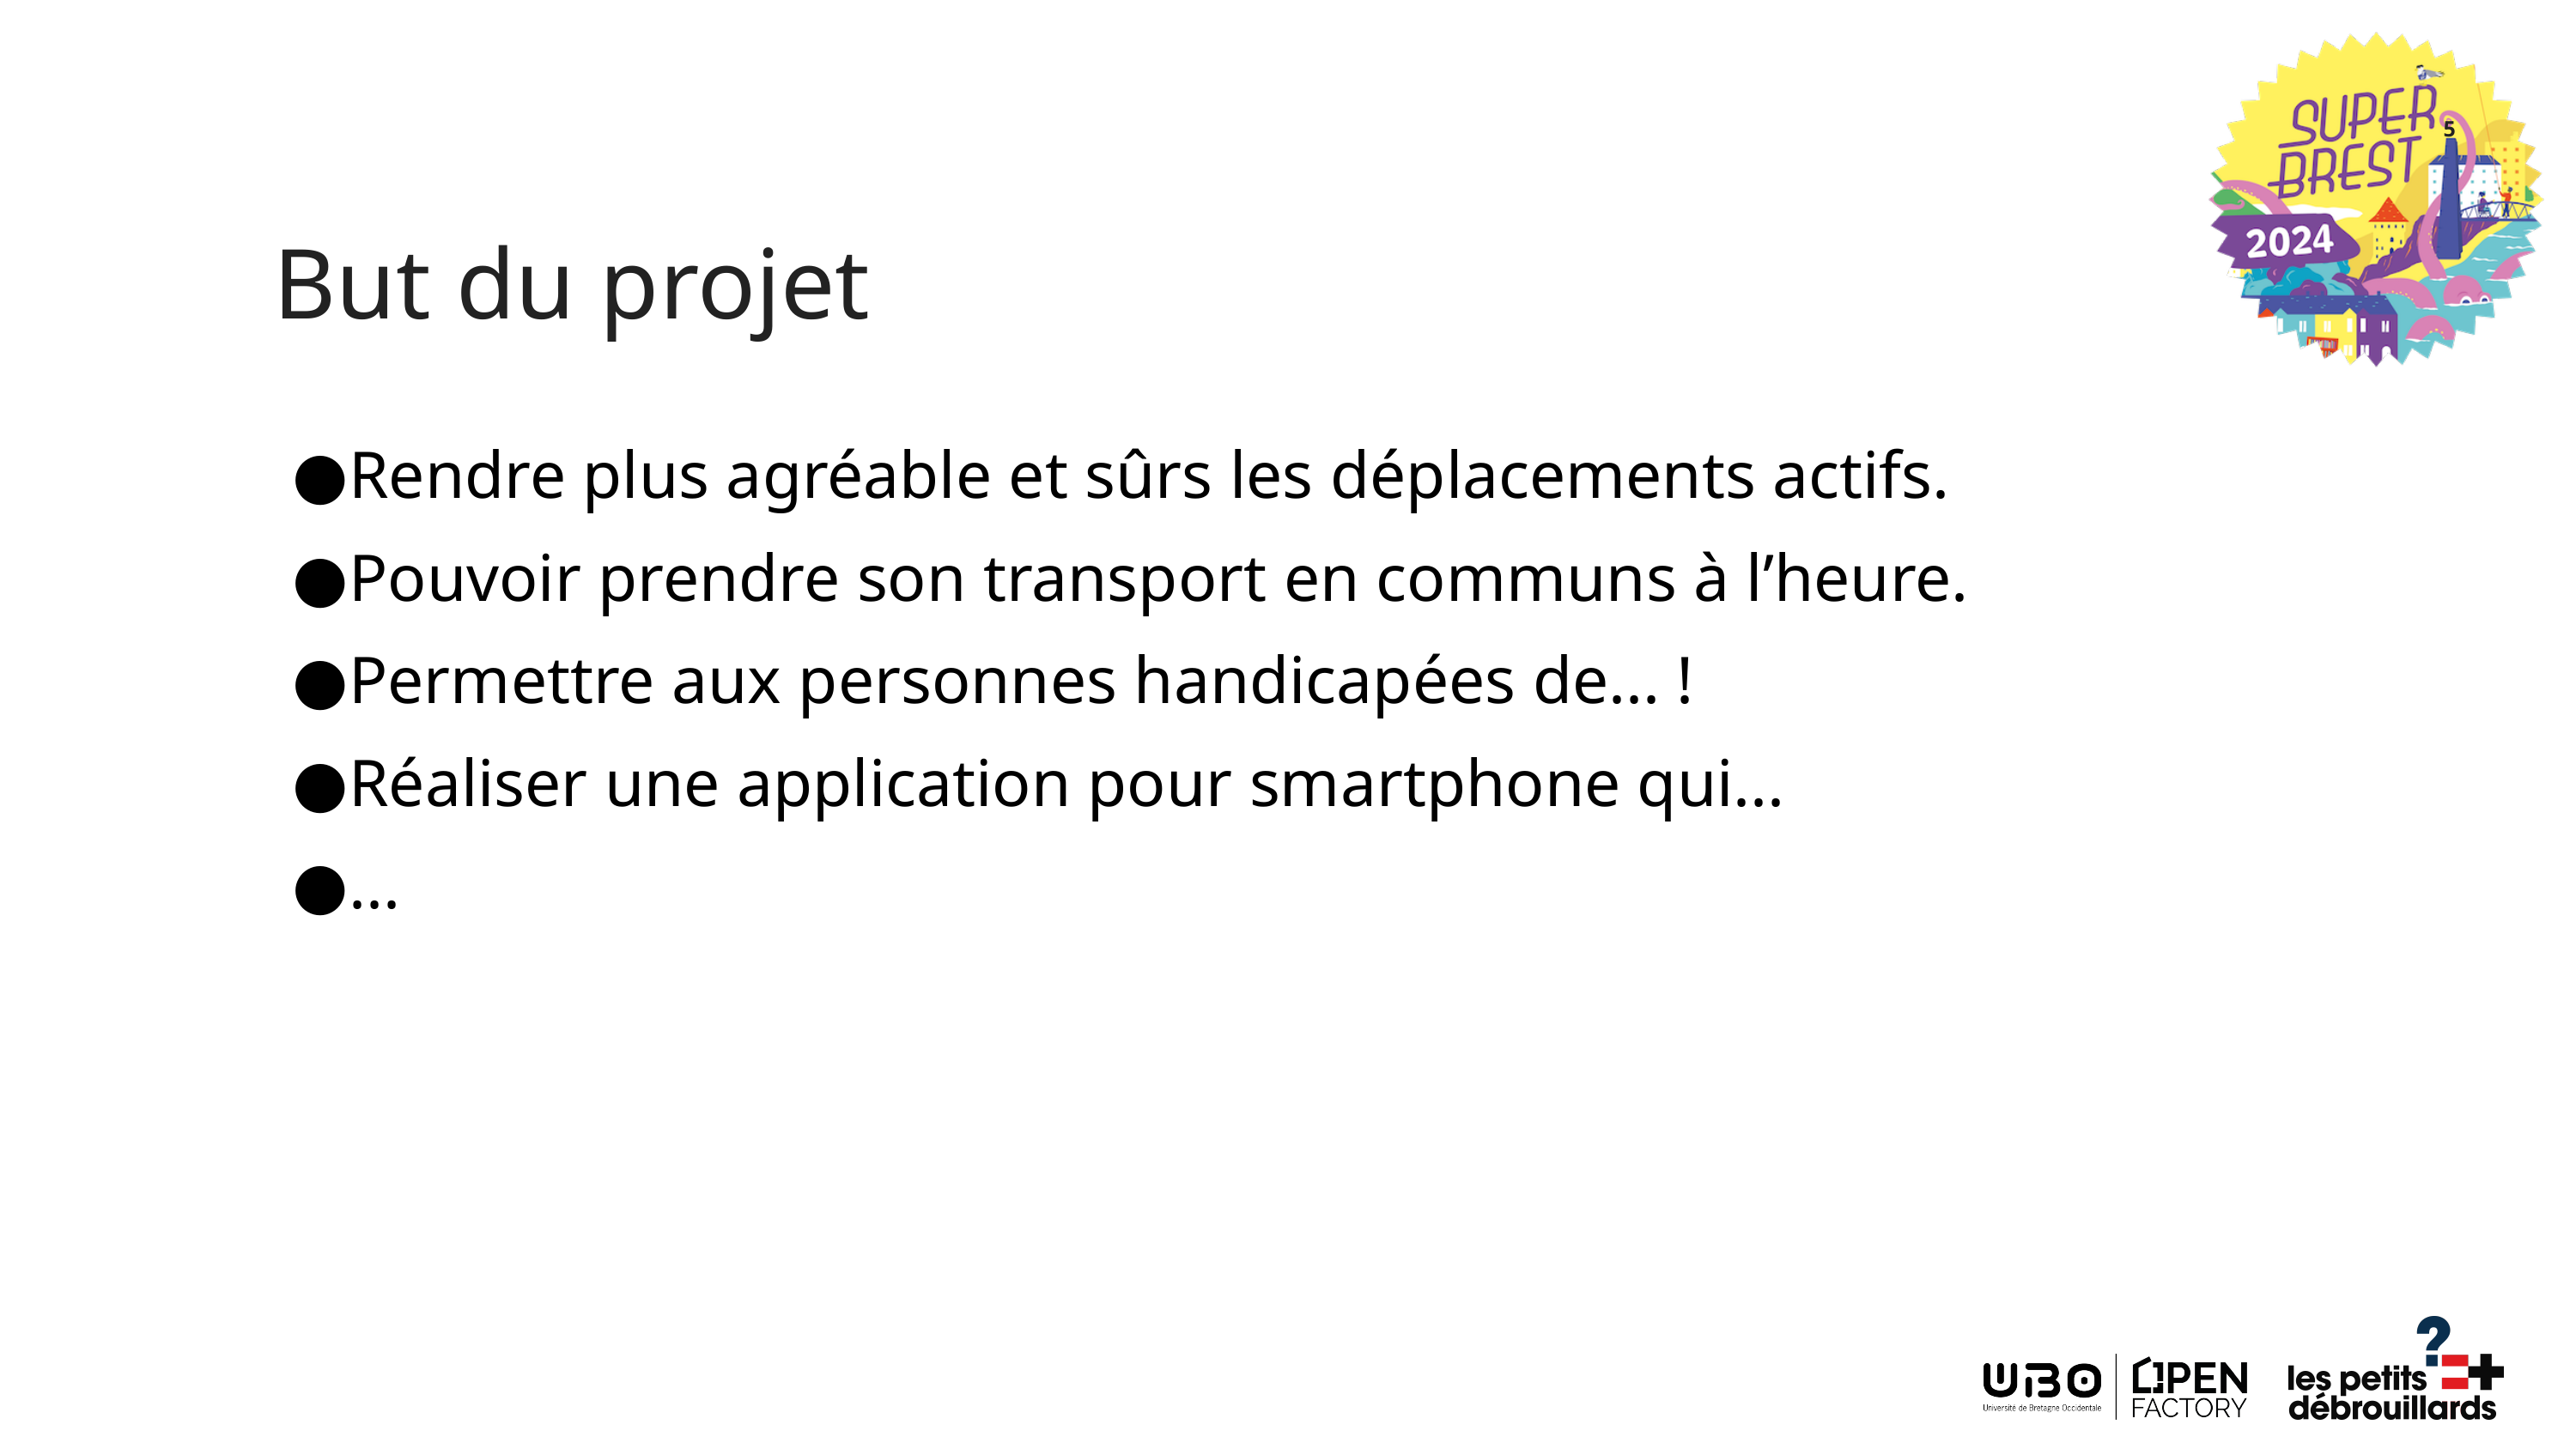

# But du projet
Rendre plus agréable et sûrs les déplacements actifs.
Pouvoir prendre son transport en communs à l’heure.
Permettre aux personnes handicapées de... !
Réaliser une application pour smartphone qui...
...